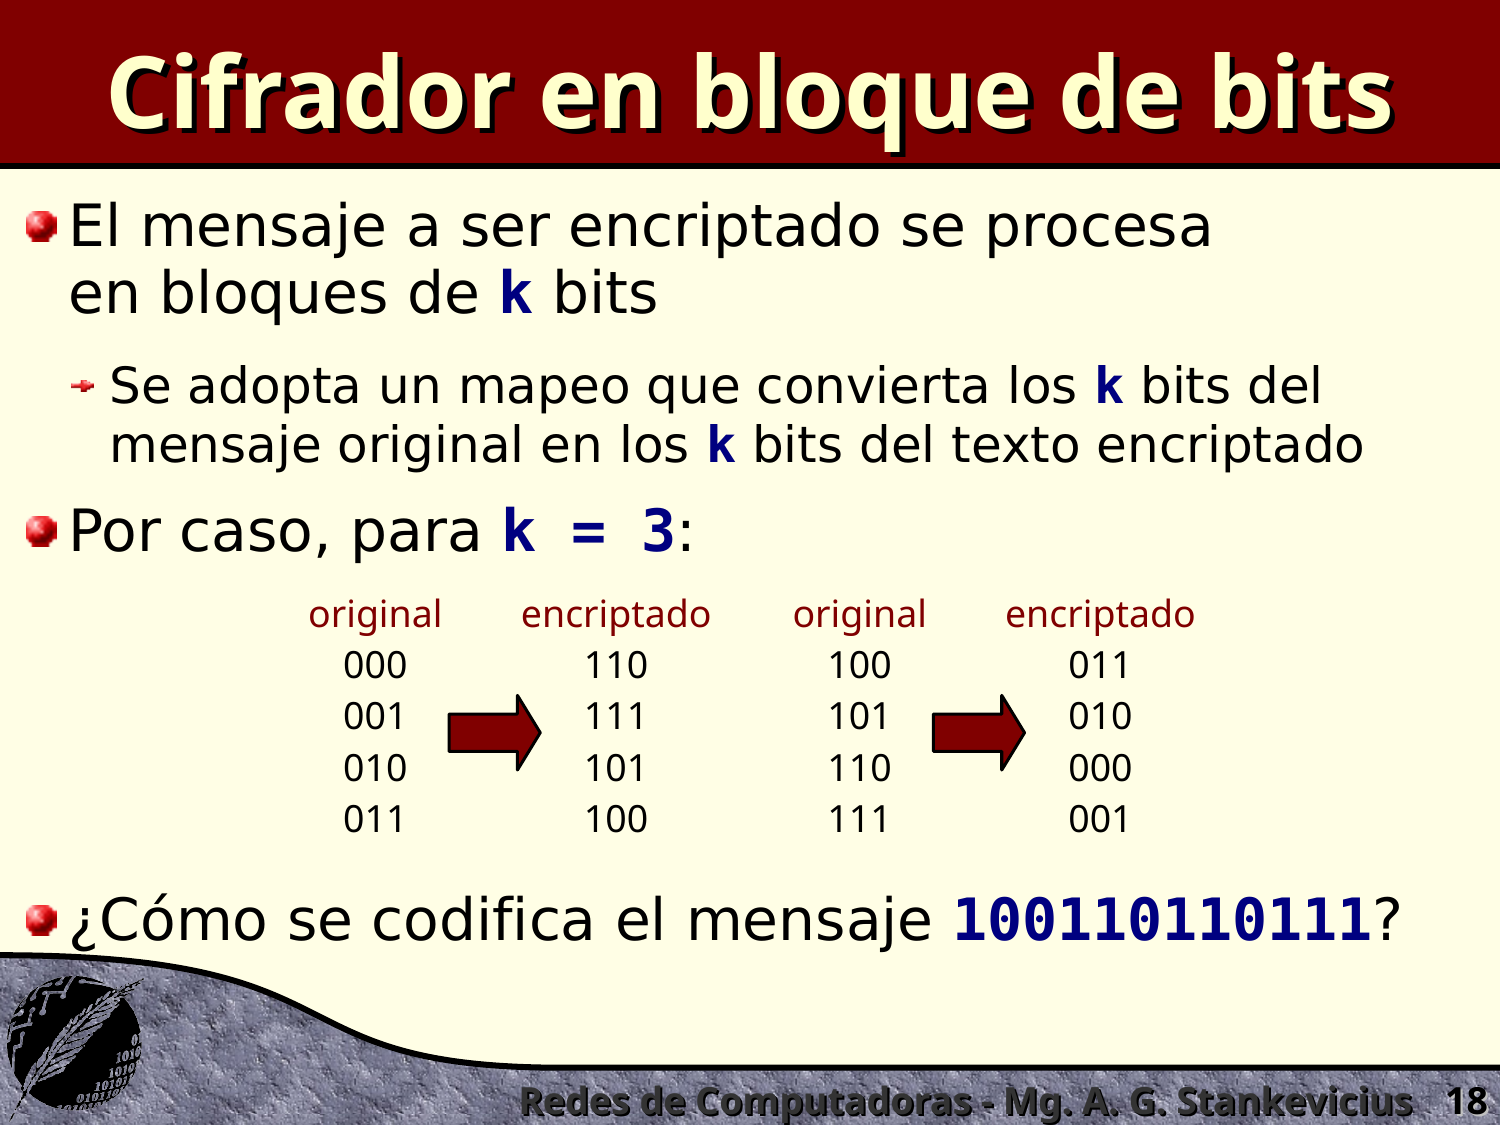

# Cifrador en bloque de bits
El mensaje a ser encriptado se procesa
en bloques de k bits
Se adopta un mapeo que convierta los k bits del mensaje original en los k bits del texto encriptado
Por caso, para k = 3:
¿Cómo se codifica el mensaje 100110110111?
original
000
001
010
011
encriptado
110
111
101
100
original
100
101
110
111
encriptado
011
010
000
001
18